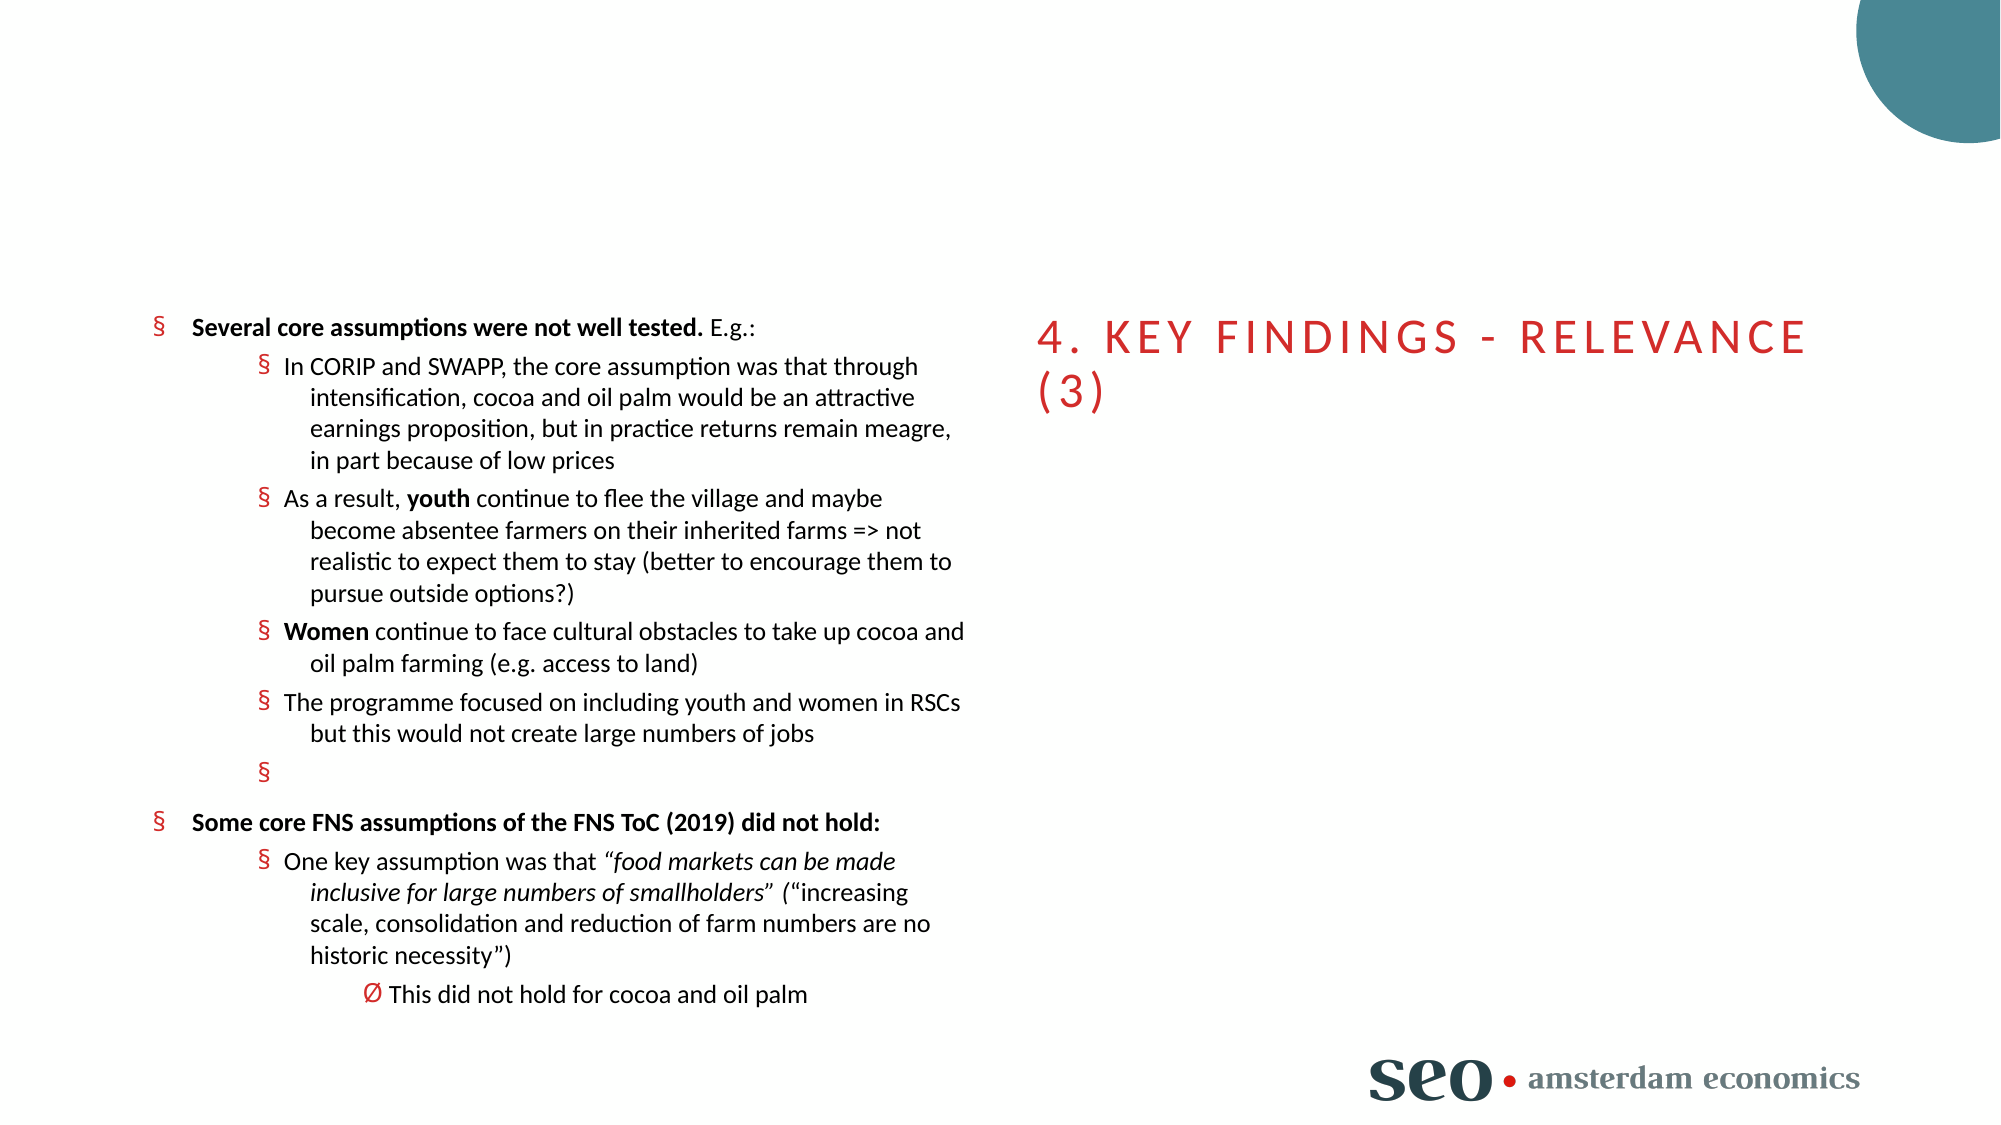

# Several core assumptions were not well tested. E.g.:
In CORIP and SWAPP, the core assumption was that through intensification, cocoa and oil palm would be an attractive earnings proposition, but in practice returns remain meagre, in part because of low prices
As a result, youth continue to flee the village and maybe become absentee farmers on their inherited farms => not realistic to expect them to stay (better to encourage them to pursue outside options?)
Women continue to face cultural obstacles to take up cocoa and oil palm farming (e.g. access to land)
The programme focused on including youth and women in RSCs but this would not create large numbers of jobs
Some core FNS assumptions of the FNS ToC (2019) did not hold:
One key assumption was that “food markets can be made inclusive for large numbers of smallholders” (“increasing scale, consolidation and reduction of farm numbers are no historic necessity”)
This did not hold for cocoa and oil palm
4. key findings - RELEVANCE (3)